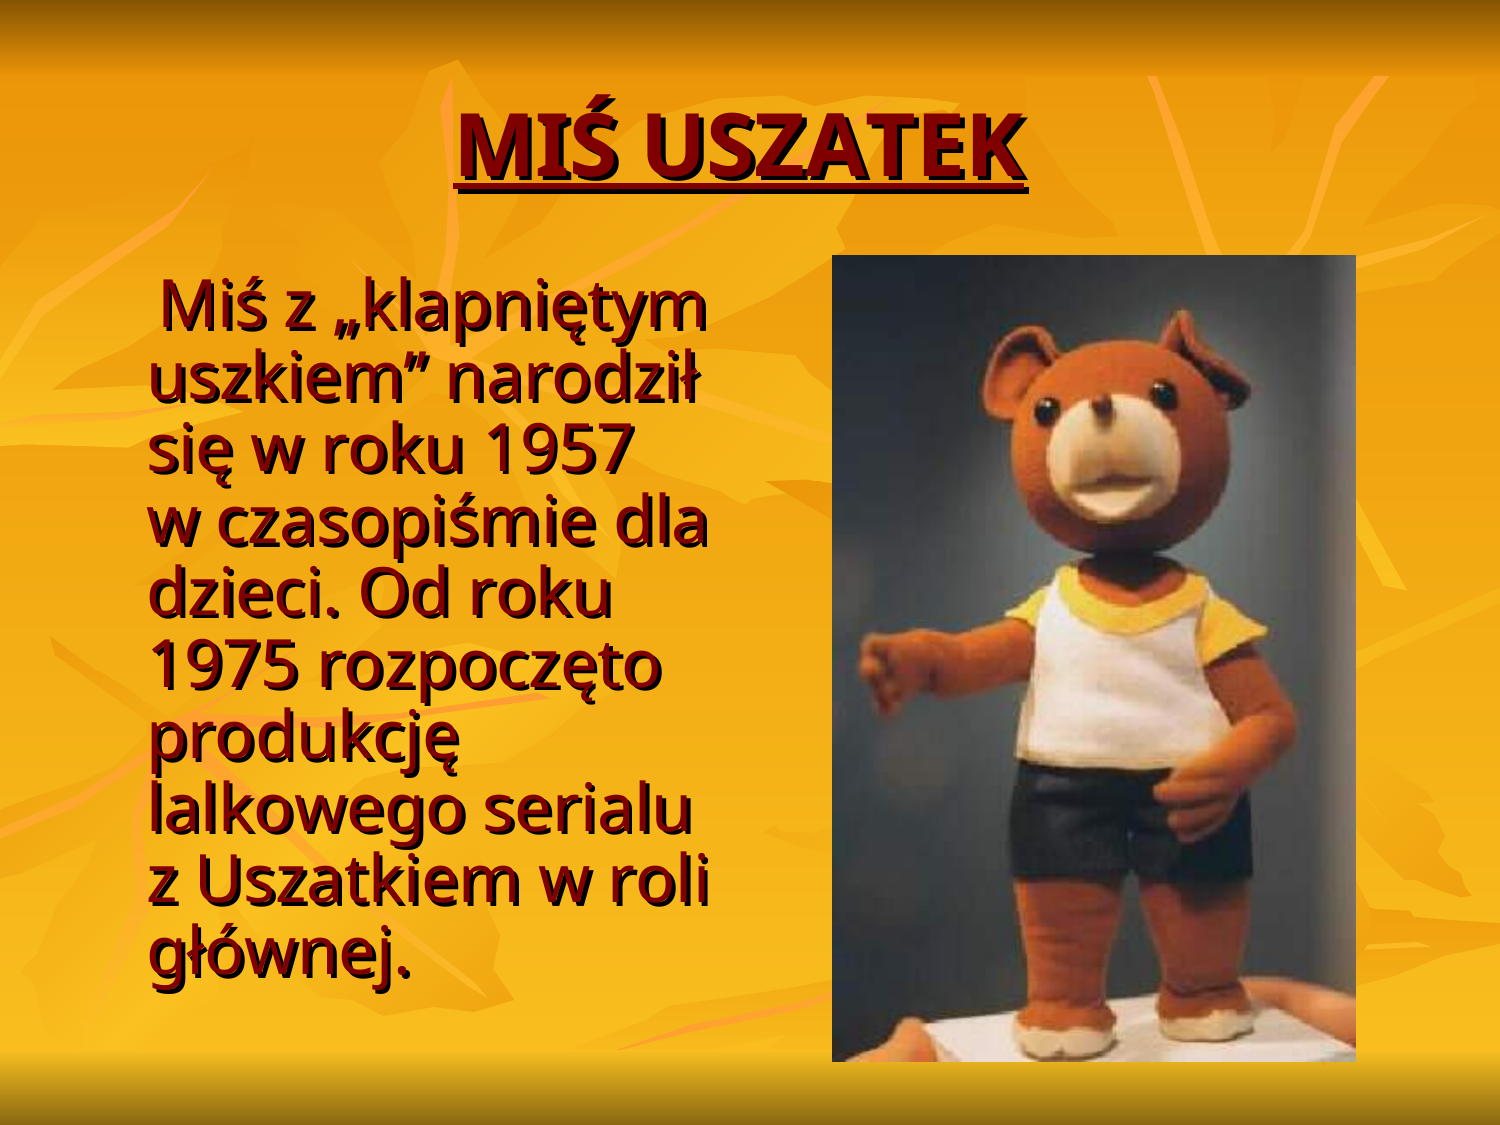

# MIŚ USZATEK
 Miś z „klapniętym uszkiem” narodził się w roku 1957
w czasopiśmie dla dzieci. Od roku 1975 rozpoczęto produkcję lalkowego serialu z Uszatkiem w roli głównej.